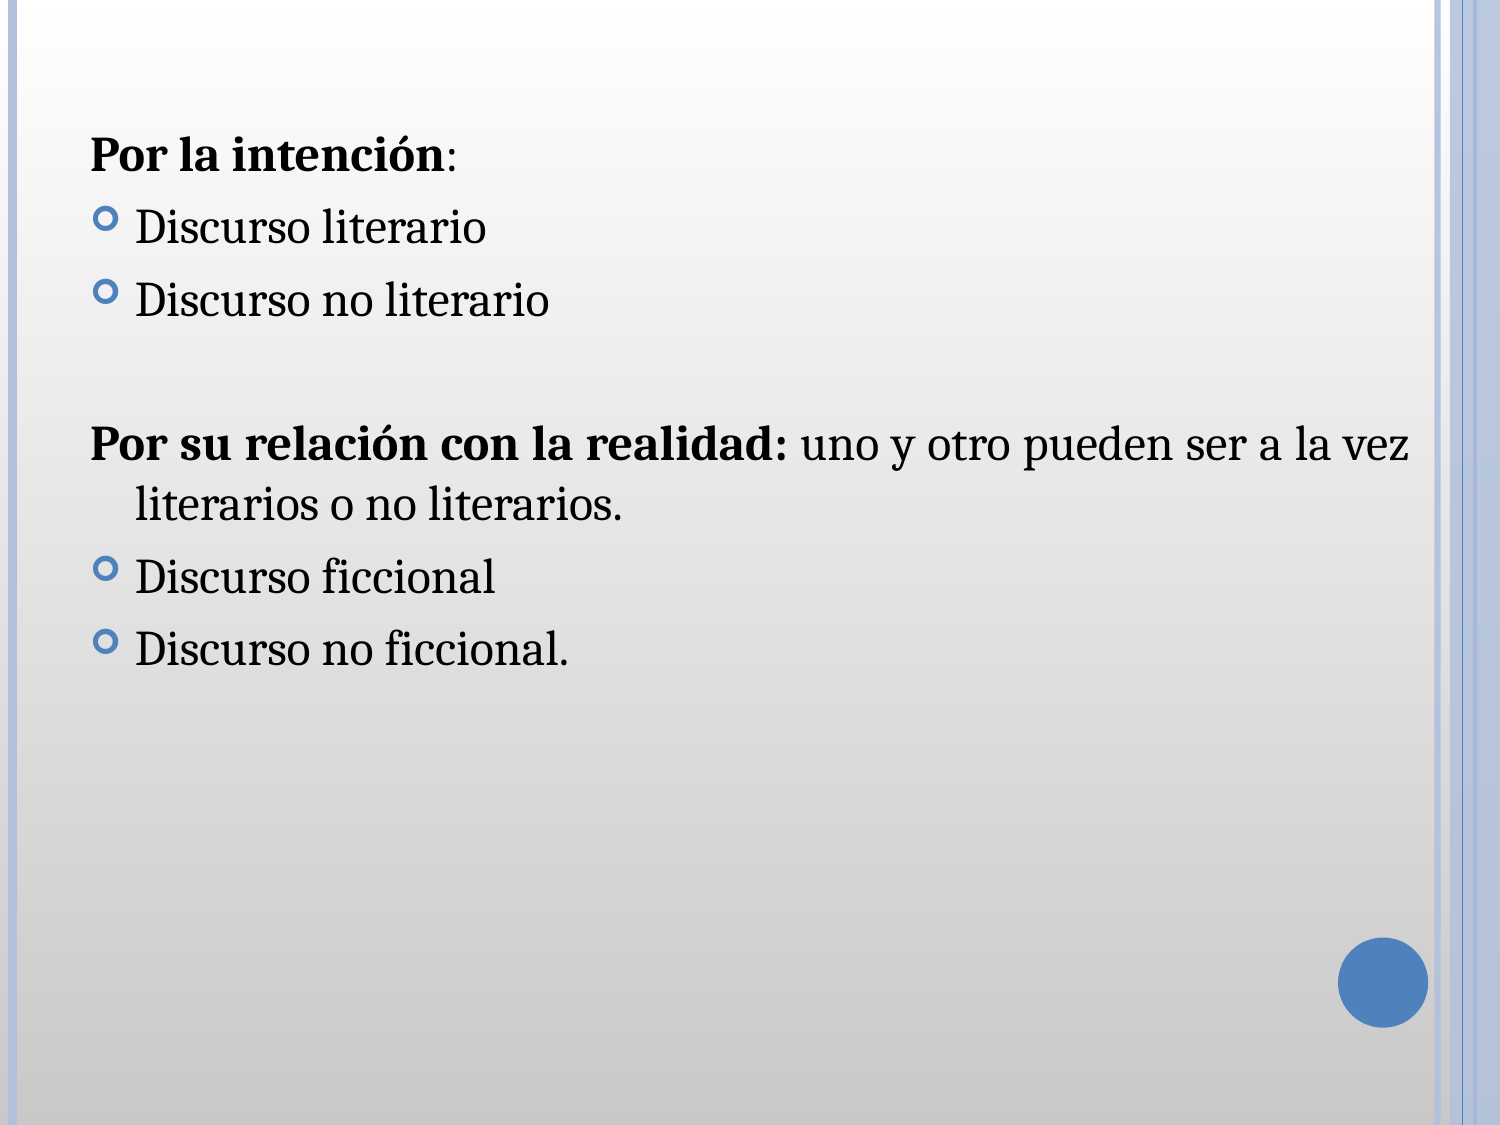

# Por la intención:
Discurso literario
Discurso no literario
Por su relación con la realidad: uno y otro pueden ser a la vez literarios o no literarios.
Discurso ficcional
Discurso no ficcional.